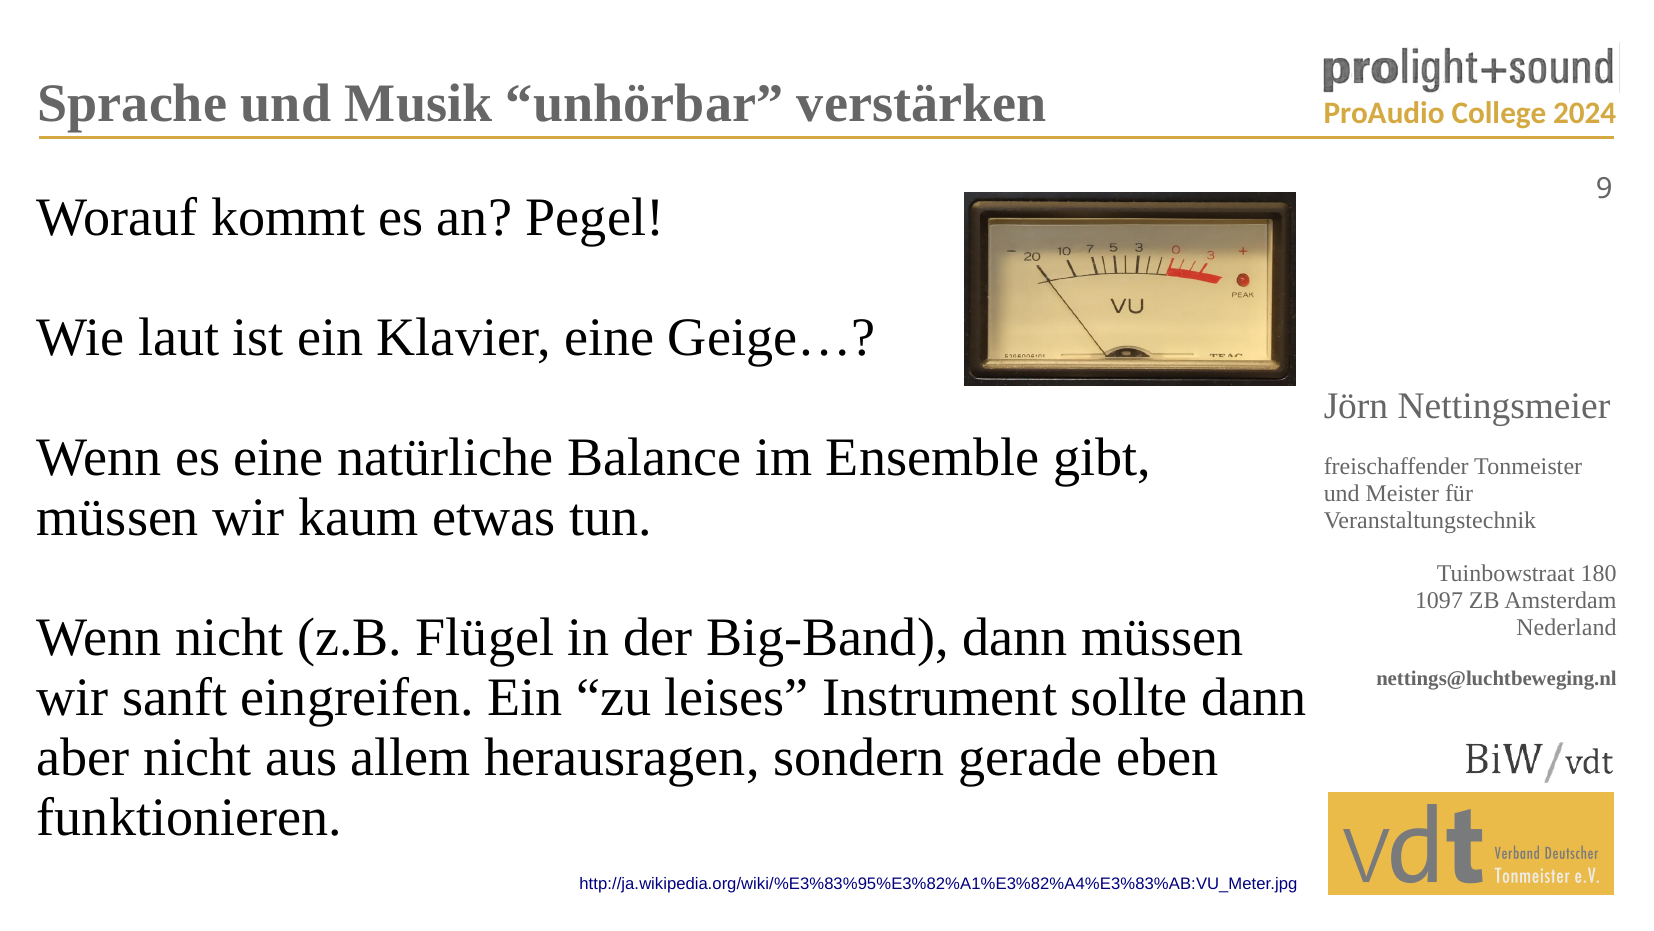

# Sprache und Musik “unhörbar” verstärken
9
Worauf kommt es an? Pegel!
Wie laut ist ein Klavier, eine Geige…?
Wenn es eine natürliche Balance im Ensemble gibt, müssen wir kaum etwas tun.
Wenn nicht (z.B. Flügel in der Big-Band), dann müssen wir sanft eingreifen. Ein “zu leises” Instrument sollte dann aber nicht aus allem herausragen, sondern gerade eben funktionieren.
http://ja.wikipedia.org/wiki/%E3%83%95%E3%82%A1%E3%82%A4%E3%83%AB:VU_Meter.jpg